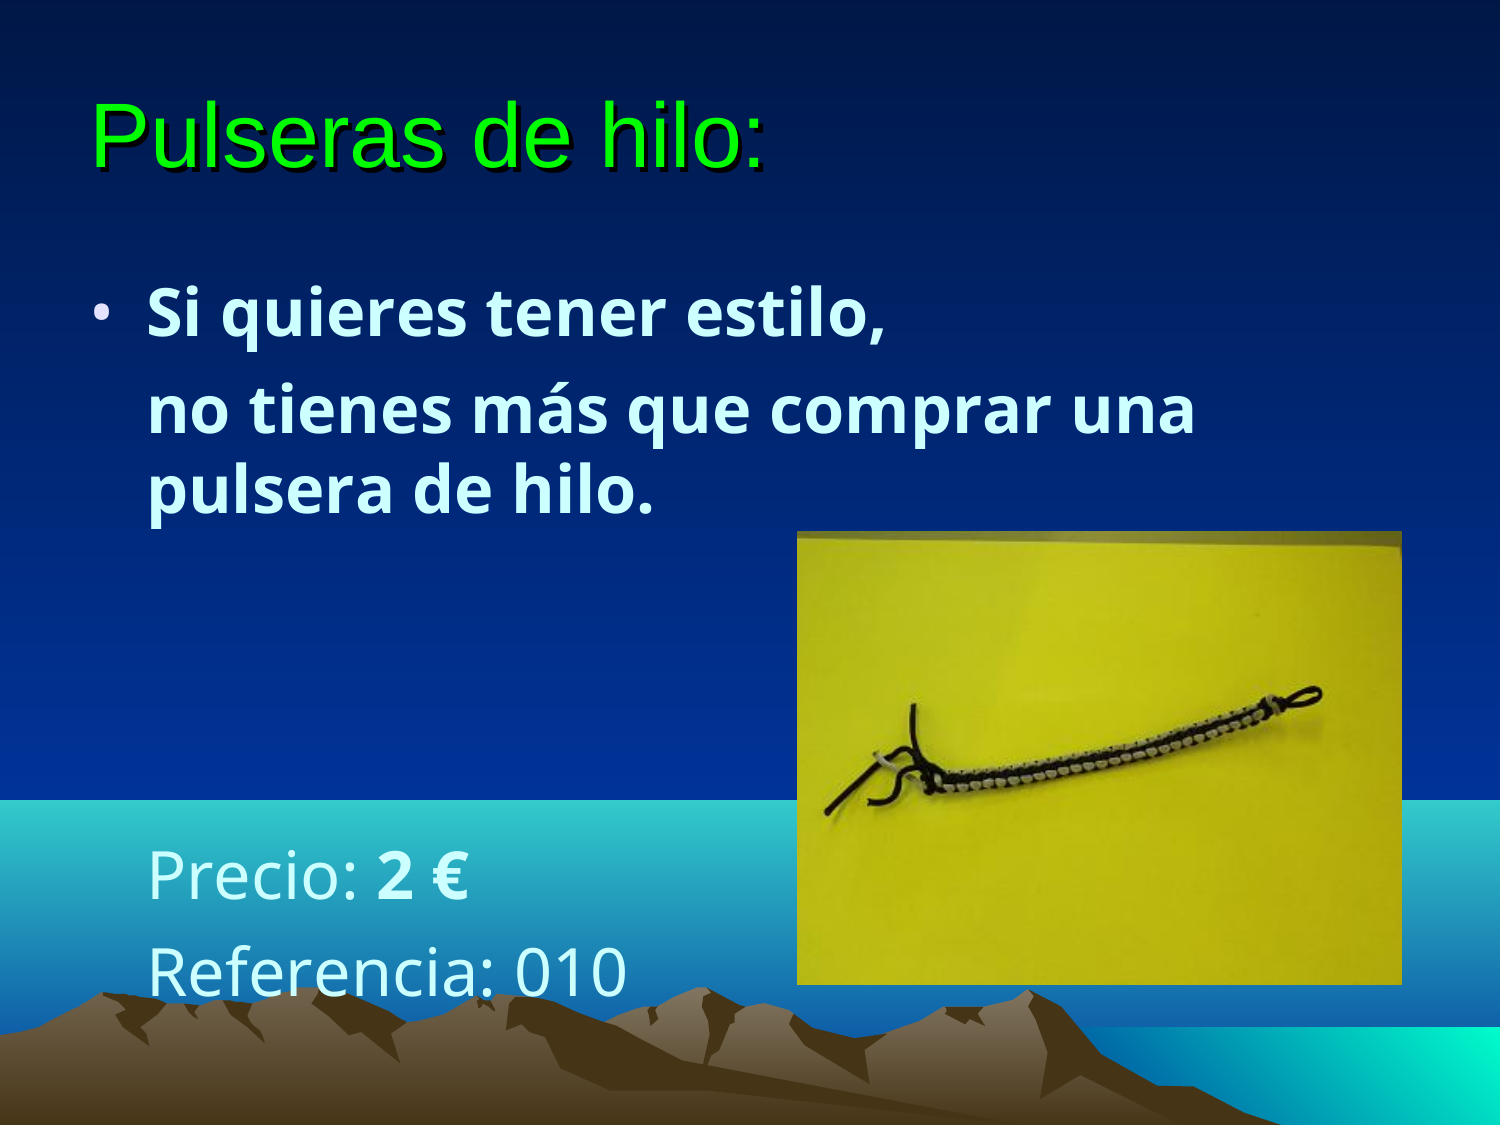

# Pulseras de hilo:
Si quieres tener estilo,
	no tienes más que comprar una pulsera de hilo.
	Precio: 2 €
	Referencia: 010